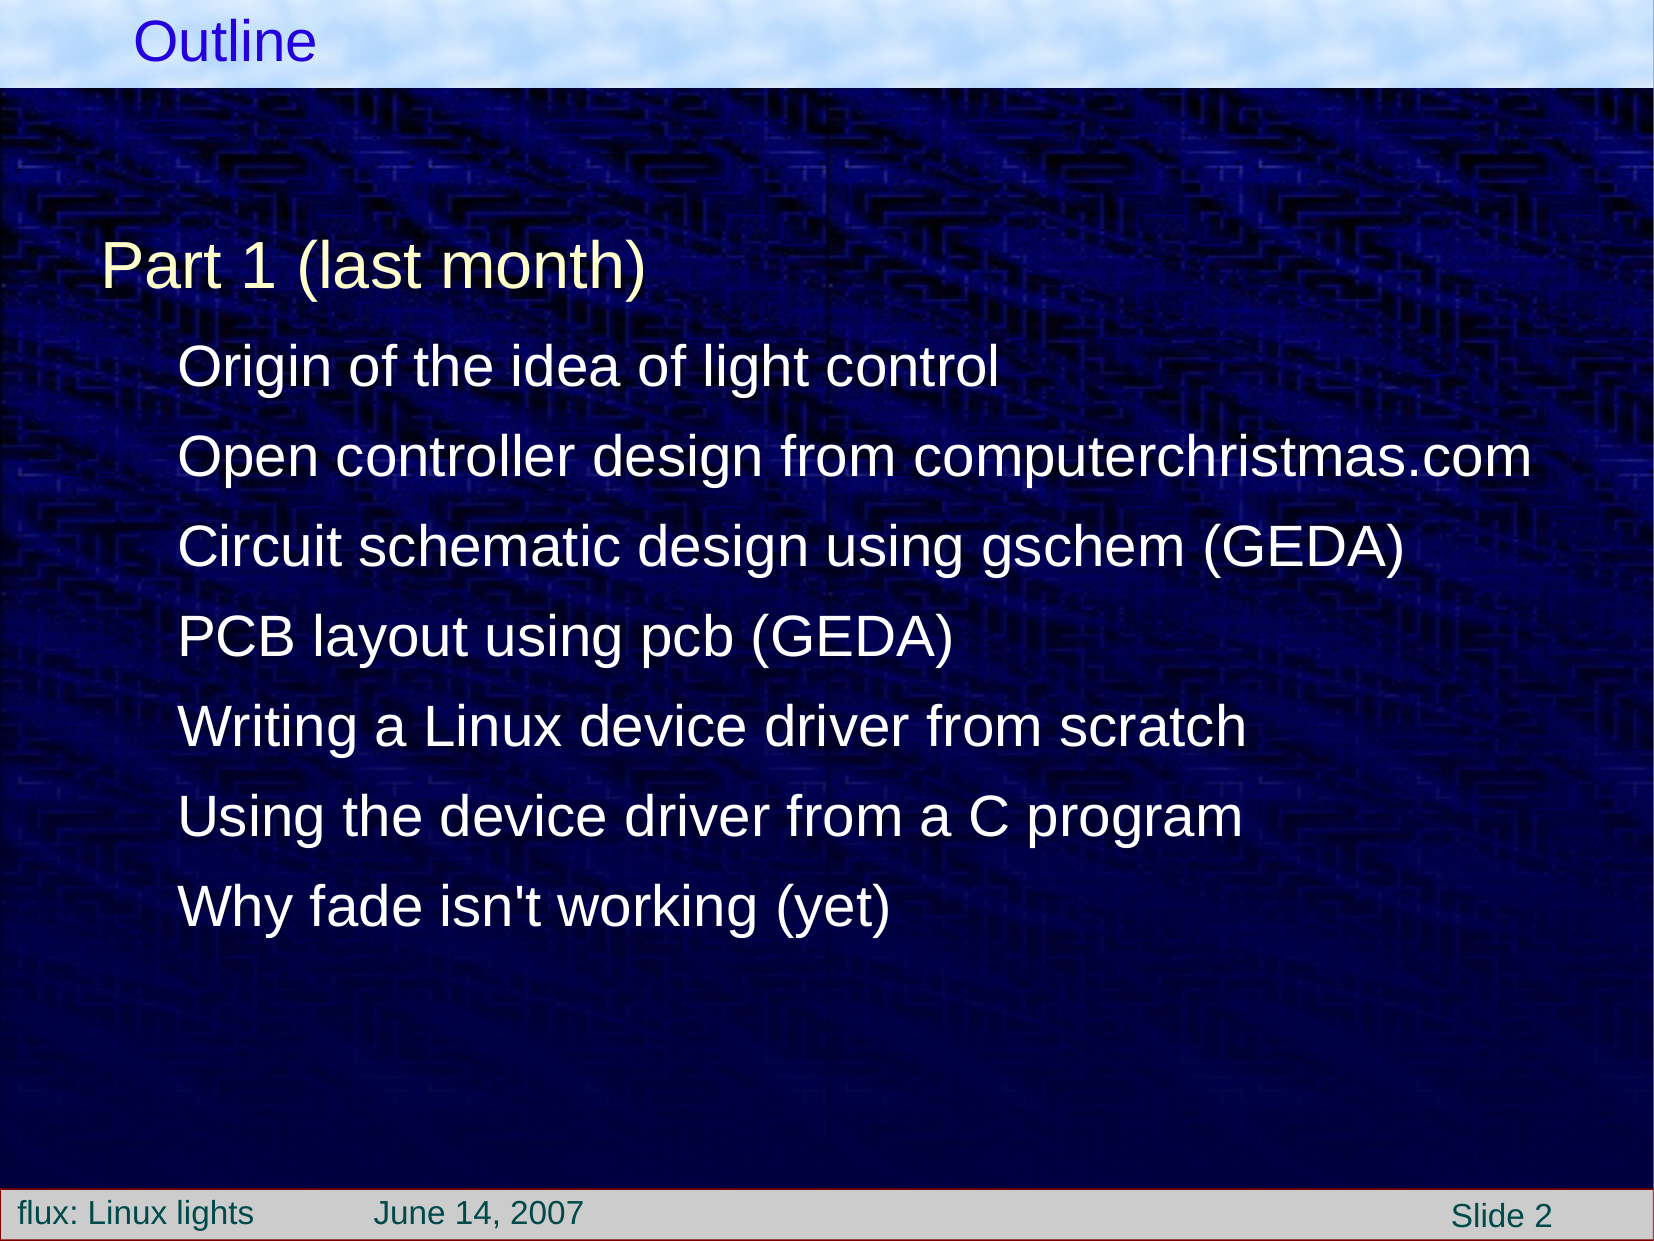

Outline
# Part 1 (last month)
Origin of the idea of light control
Open controller design from computerchristmas.com
Circuit schematic design using gschem (GEDA)
PCB layout using pcb (GEDA)
Writing a Linux device driver from scratch
Using the device driver from a C program
Why fade isn't working (yet)
flux: Linux lights	June 14, 2007
Slide